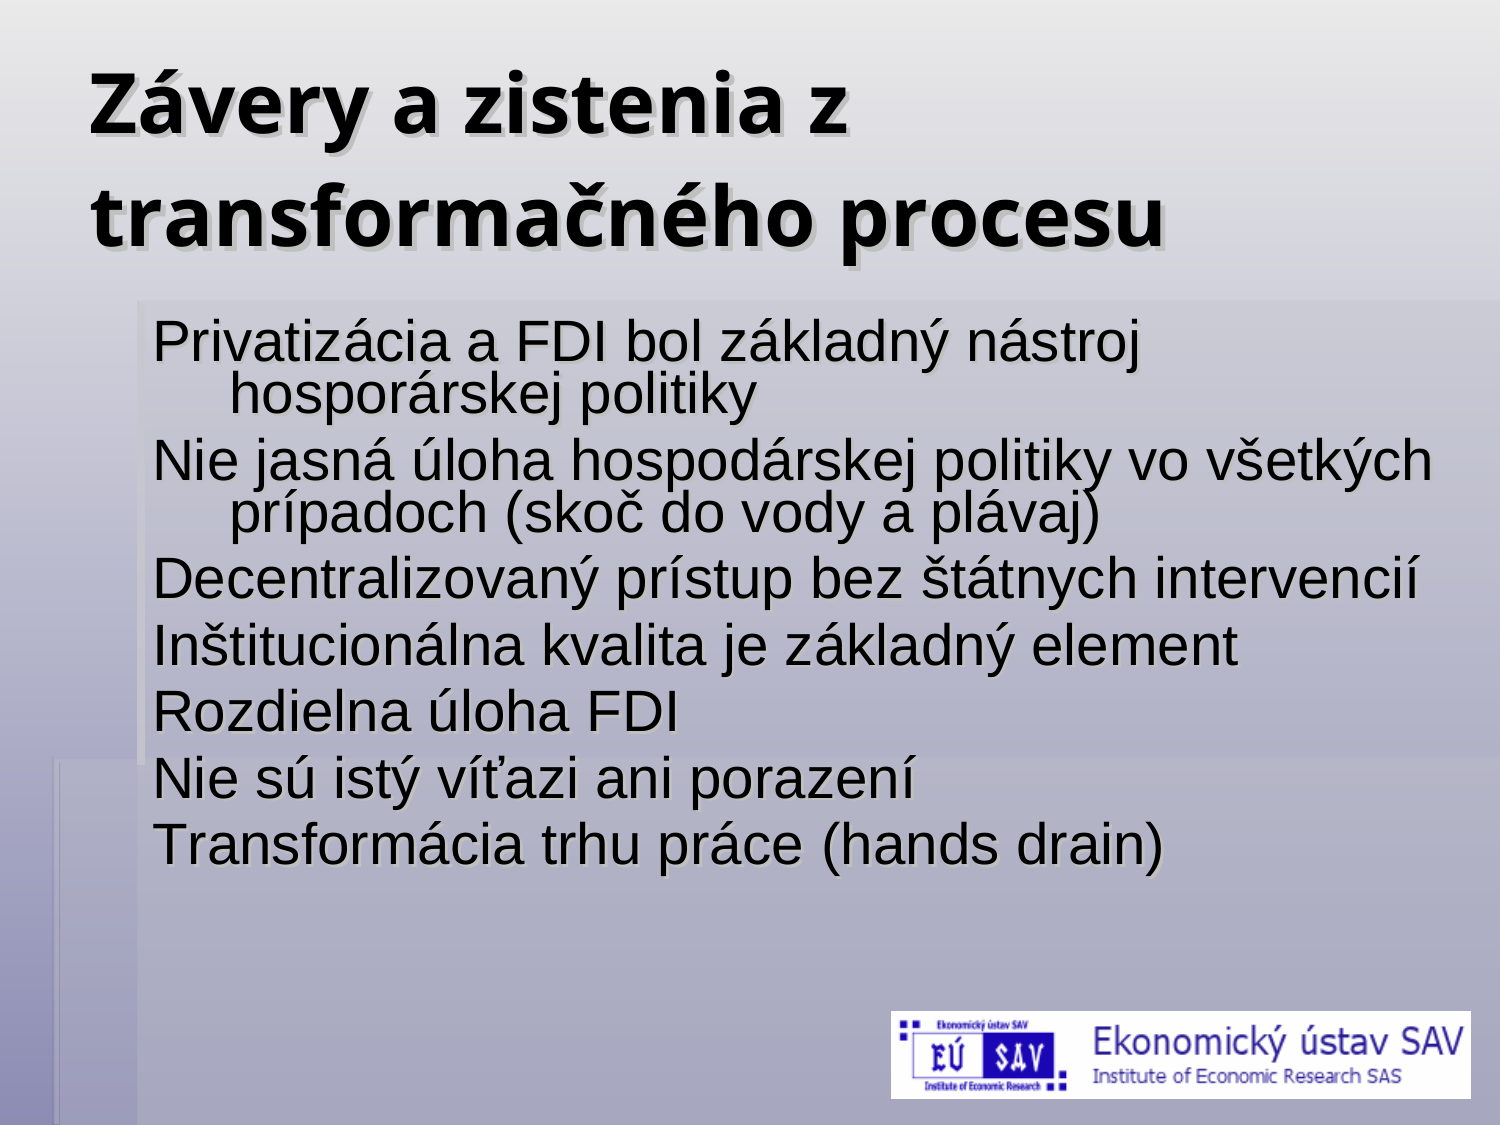

# Závery a zistenia z transformačného procesu
Privatizácia a FDI bol základný nástroj hosporárskej politiky
Nie jasná úloha hospodárskej politiky vo všetkých prípadoch (skoč do vody a plávaj)
Decentralizovaný prístup bez štátnych intervencií
Inštitucionálna kvalita je základný element
Rozdielna úloha FDI
Nie sú istý víťazi ani porazení
Transformácia trhu práce (hands drain)